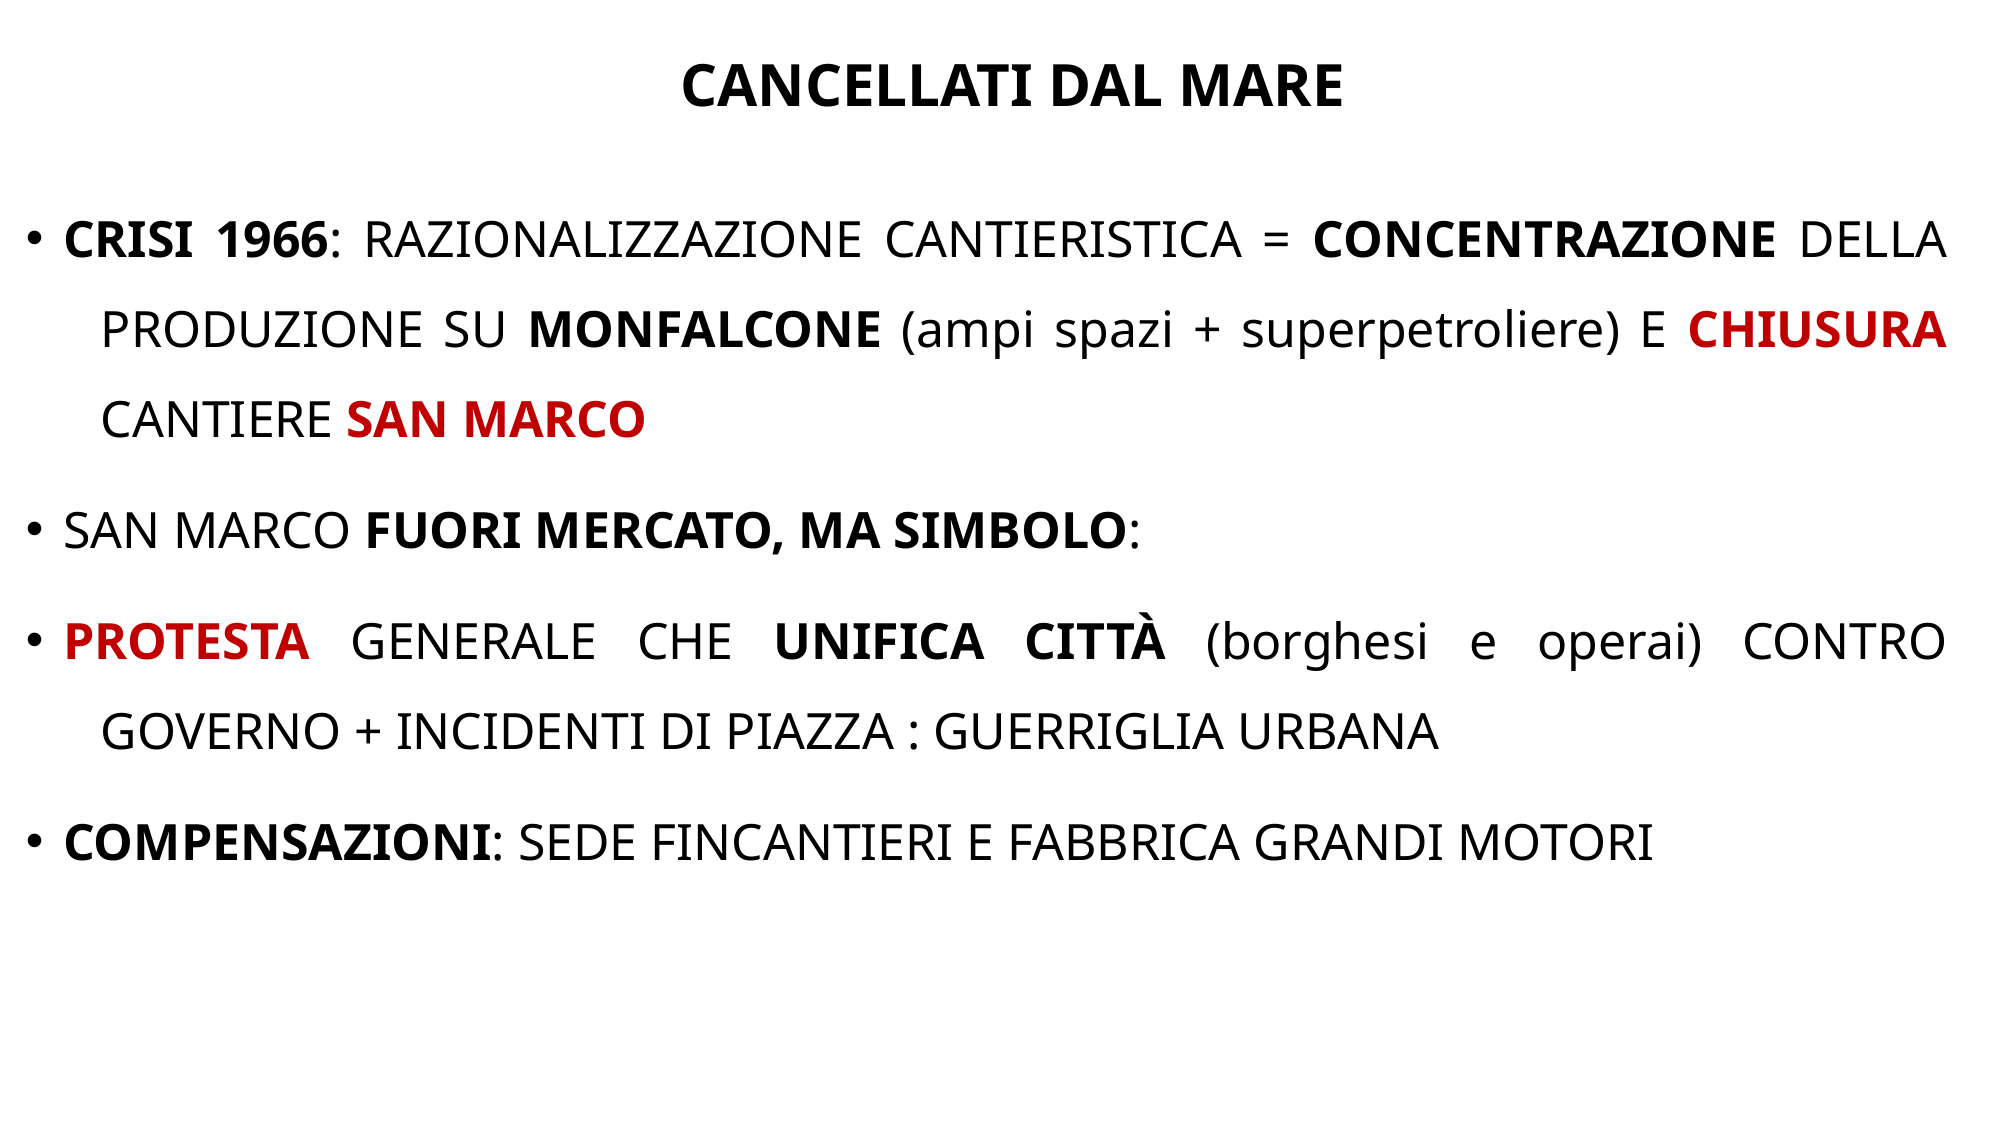

# CANCELLATI DAL MARE
CRISI 1966: RAZIONALIZZAZIONE CANTIERISTICA = CONCENTRAZIONE DELLA PRODUZIONE SU MONFALCONE (ampi spazi + superpetroliere) E CHIUSURA CANTIERE SAN MARCO
SAN MARCO FUORI MERCATO, MA SIMBOLO:
PROTESTA GENERALE CHE UNIFICA CITTÀ (borghesi e operai) CONTRO GOVERNO + INCIDENTI DI PIAZZA : GUERRIGLIA URBANA
COMPENSAZIONI: SEDE FINCANTIERI E FABBRICA GRANDI MOTORI